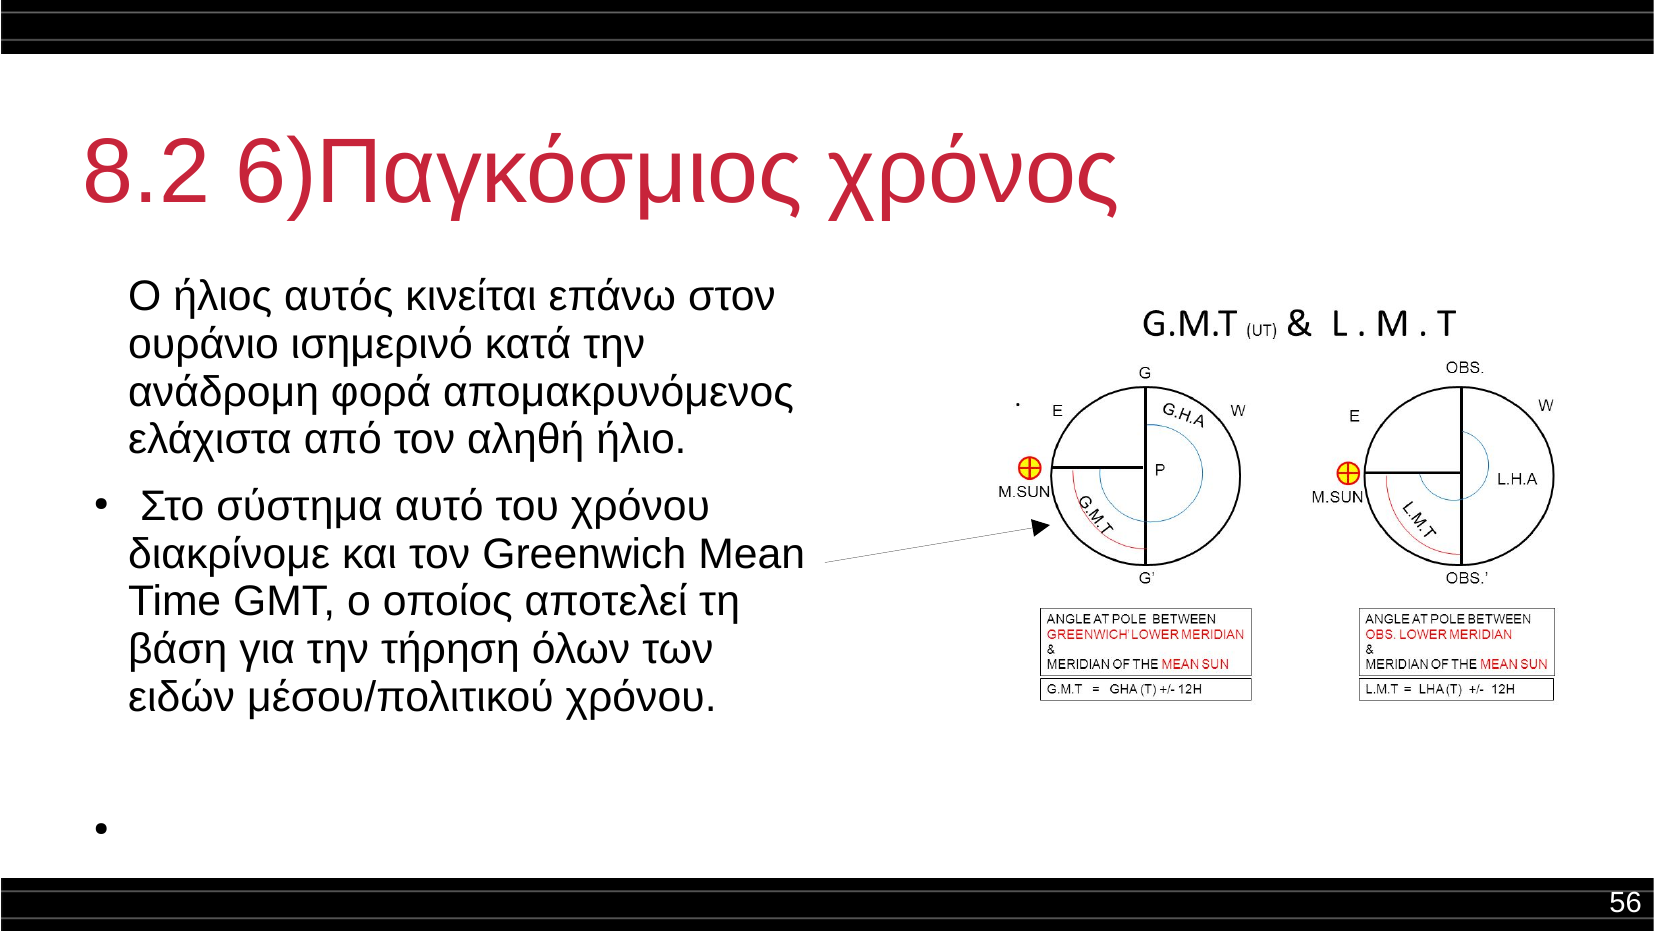

# 8.2 6)Παγκόσμιος χρόνος
Ο ήλιος αυτός κινείται επάνω στον ουράνιο ισημερινό κατά την ανάδρομη φορά απομακρυνόμενος ελάχιστα από τον αληθή ήλιο.
 Στο σύστημα αυτό του χρόνου διακρίνομε και τον Greenwich Mean Time GΜΤ, ο οποίος αποτελεί τη βάση για την τήρηση όλων των ειδών μέσου/πολιτικού χρόνου.